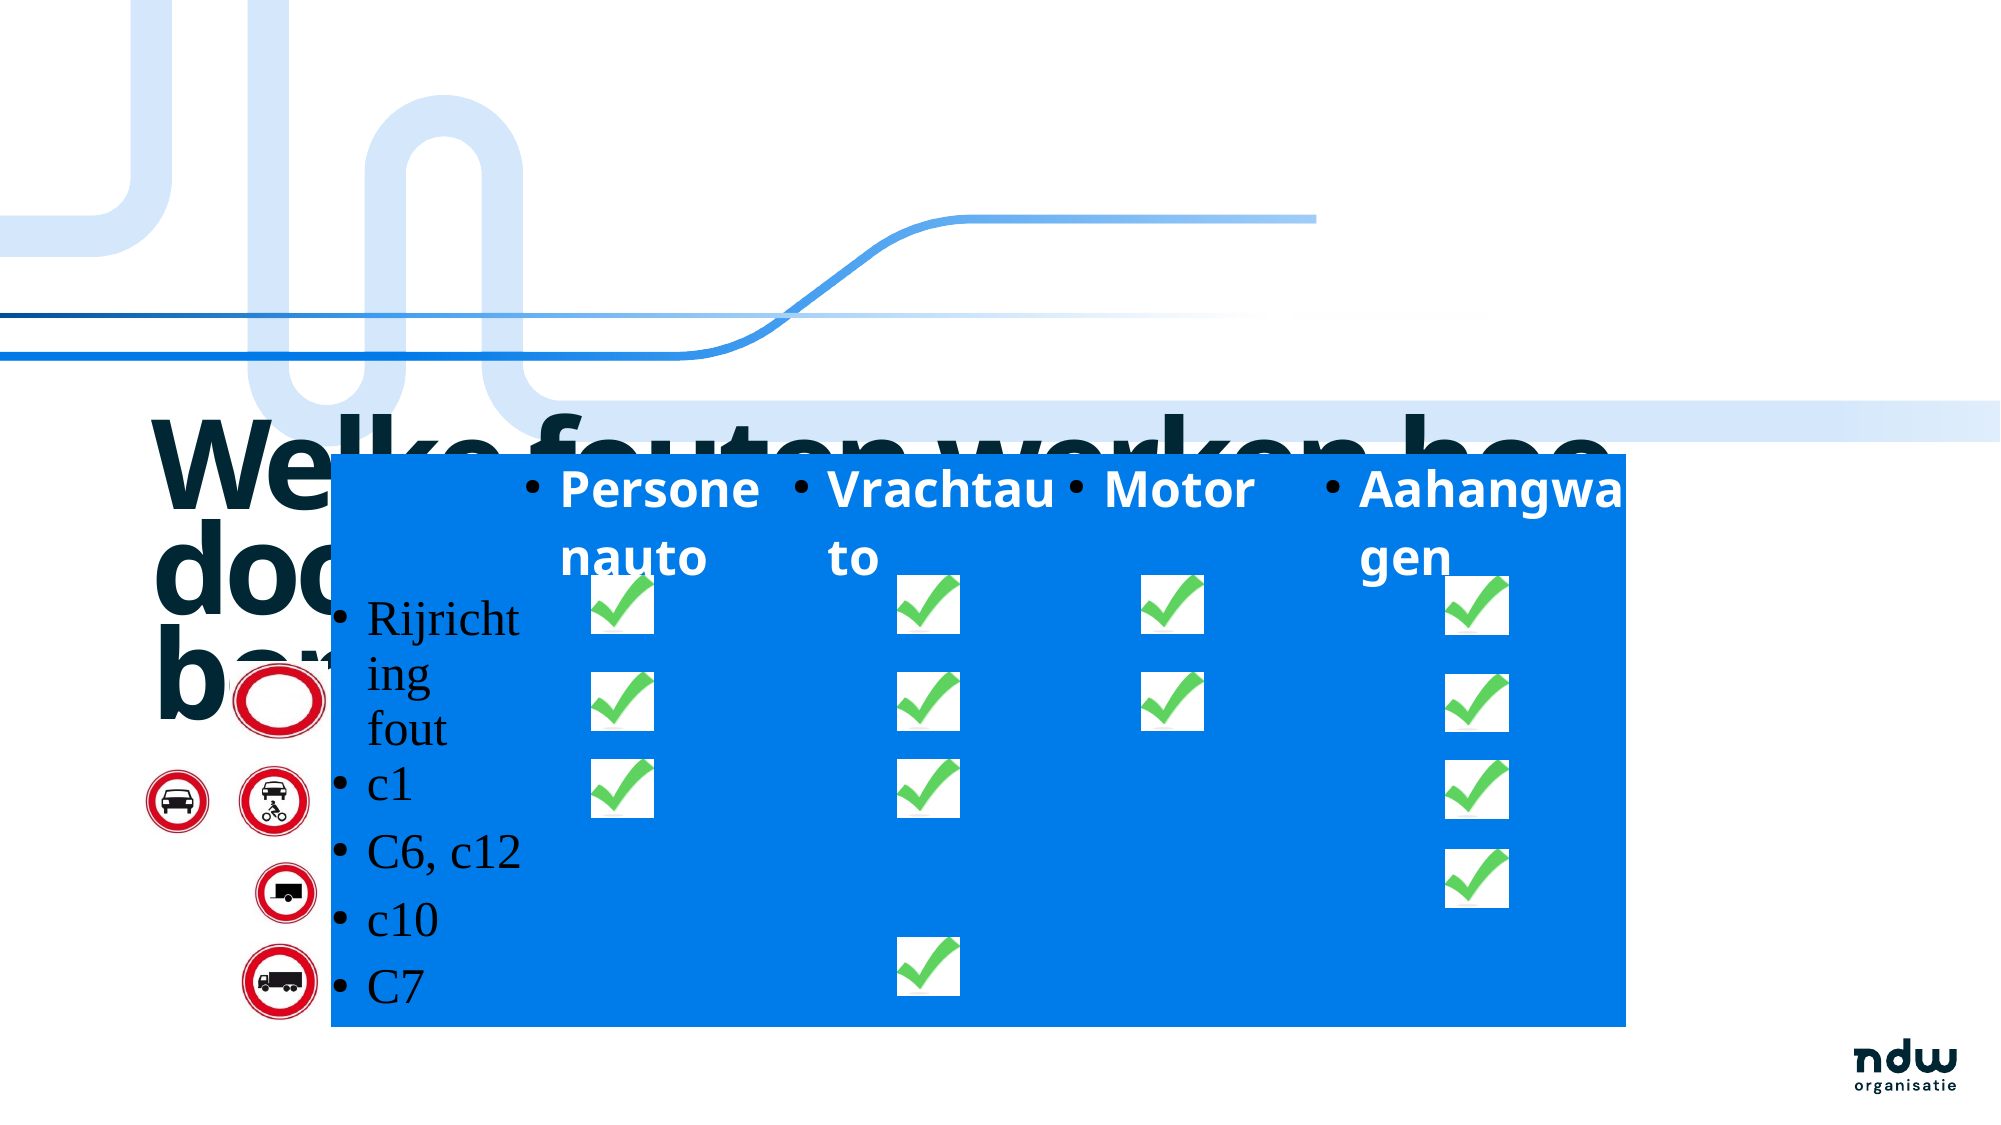

# Welke fouten werken hoe door in de bereikbaarheidskaart?
| | Personenauto | Vrachtauto | Motor | Aahangwagen |
| --- | --- | --- | --- | --- |
| Rijrichting fout | | | | |
| c1 | | | | |
| C6, c12 | | | | |
| c10 | | | | |
| C7 | | | | |